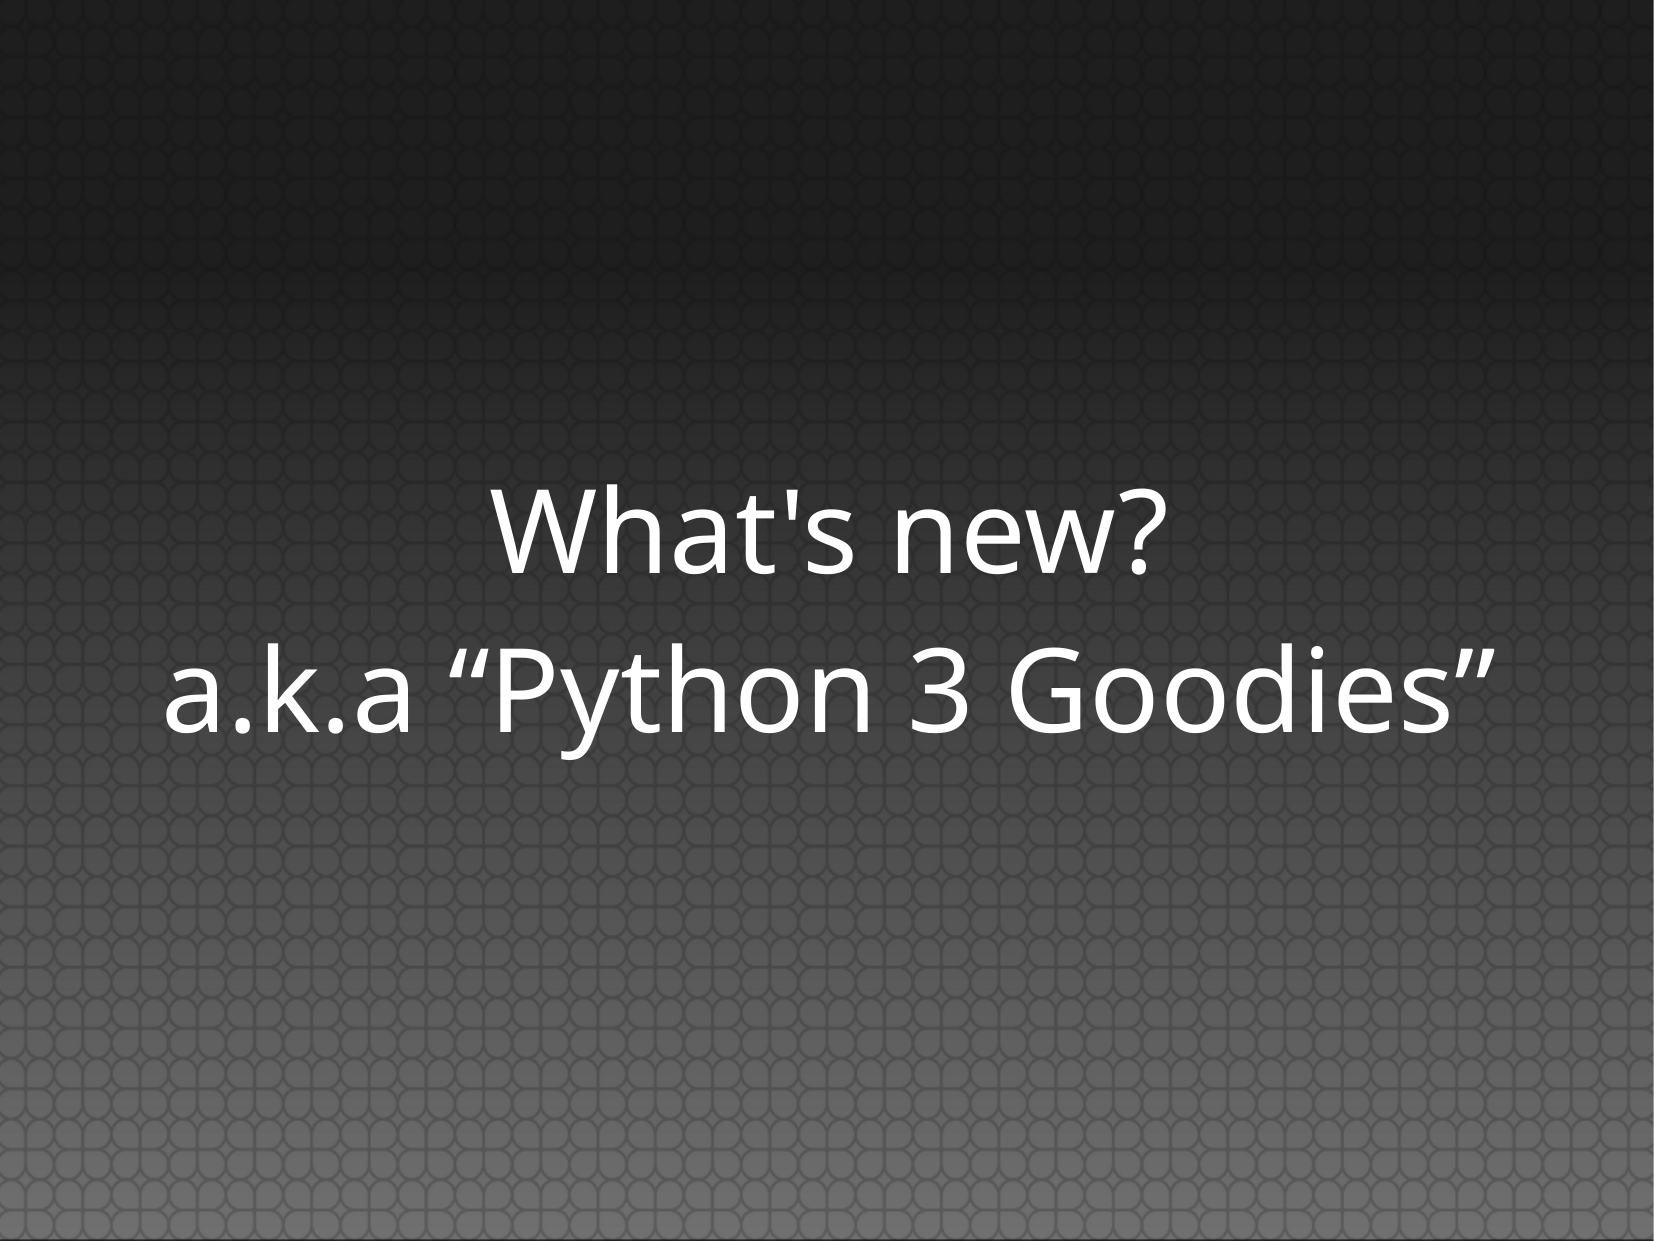

# What's new? a.k.a “Python 3 Goodies”